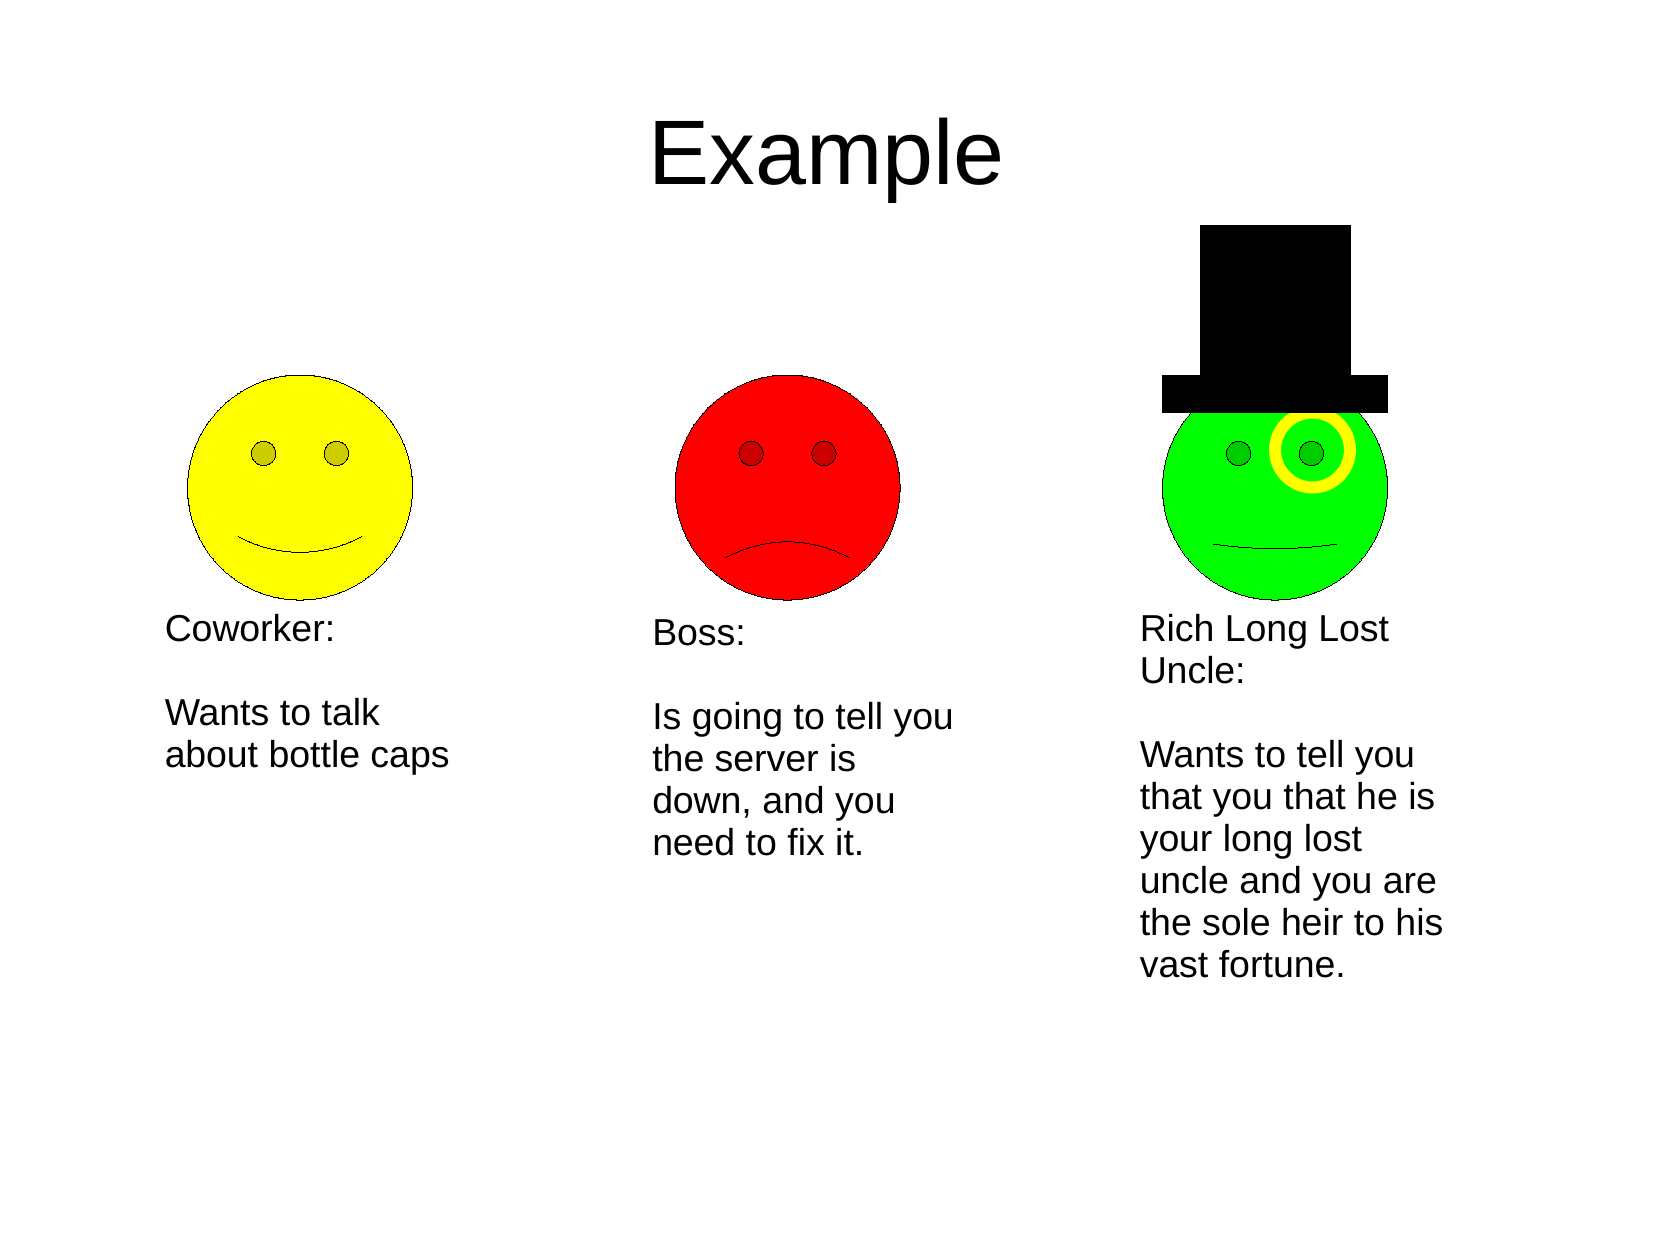

# Example
Coworker:
Wants to talk about bottle caps
Rich Long Lost Uncle:
Wants to tell you that you that he is your long lost uncle and you are the sole heir to his vast fortune.
Boss:
Is going to tell you the server is down, and you need to fix it.